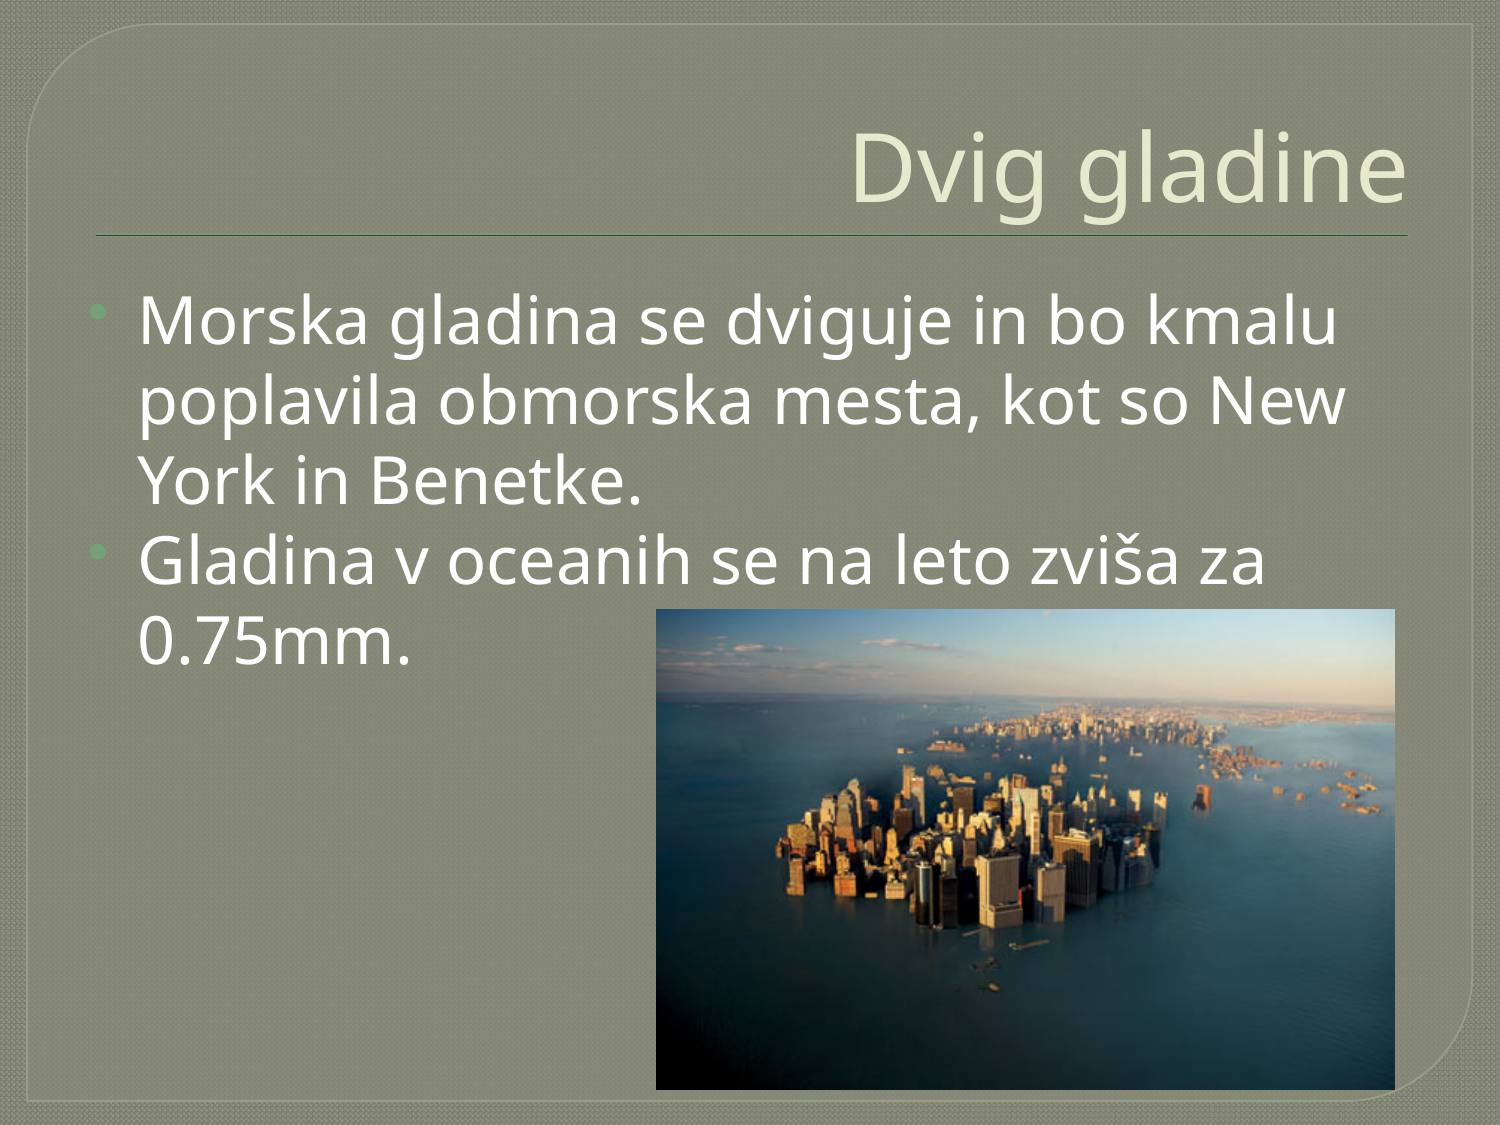

# Dvig gladine
Morska gladina se dviguje in bo kmalu poplavila obmorska mesta, kot so New York in Benetke.
Gladina v oceanih se na leto zviša za 0.75mm.